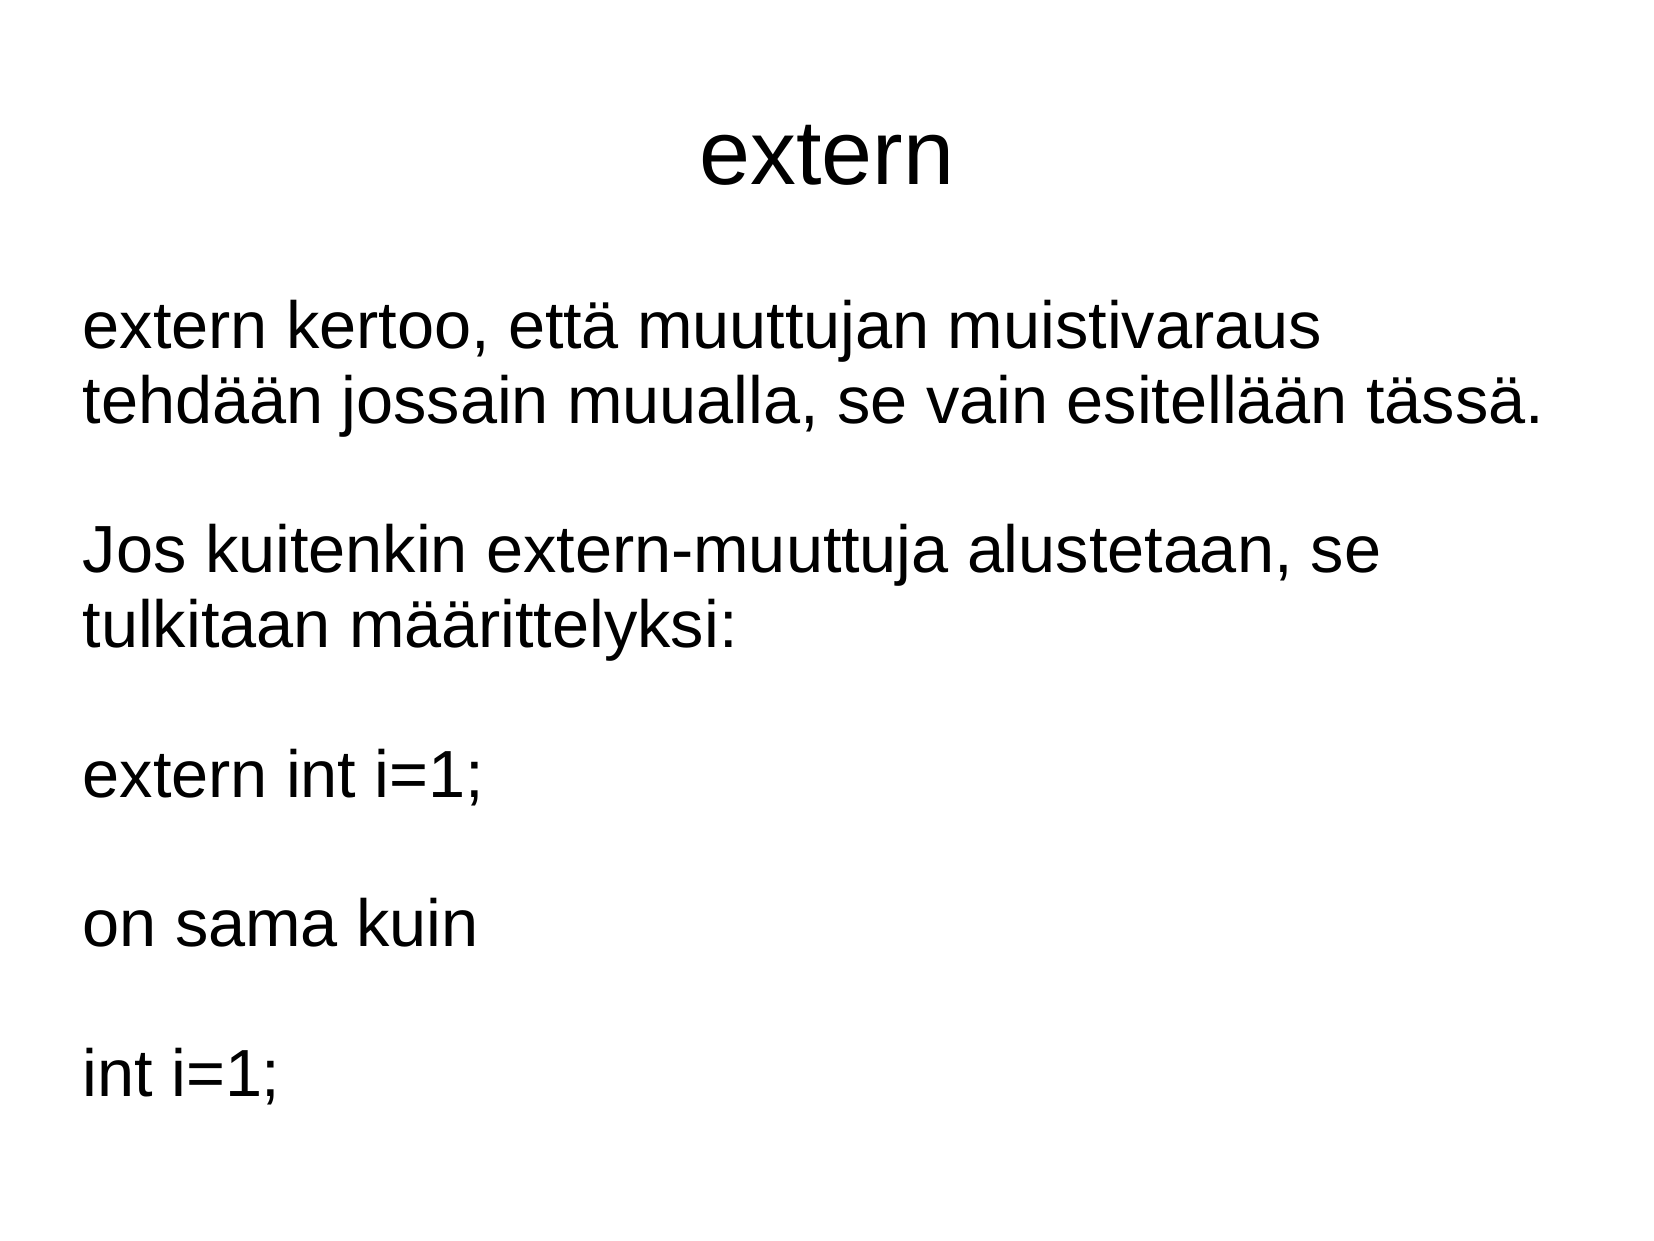

extern
# extern kertoo, että muuttujan muistivaraus tehdään jossain muualla, se vain esitellään tässä.
Jos kuitenkin extern-muuttuja alustetaan, se tulkitaan määrittelyksi:
extern int i=1;
on sama kuin
int i=1;